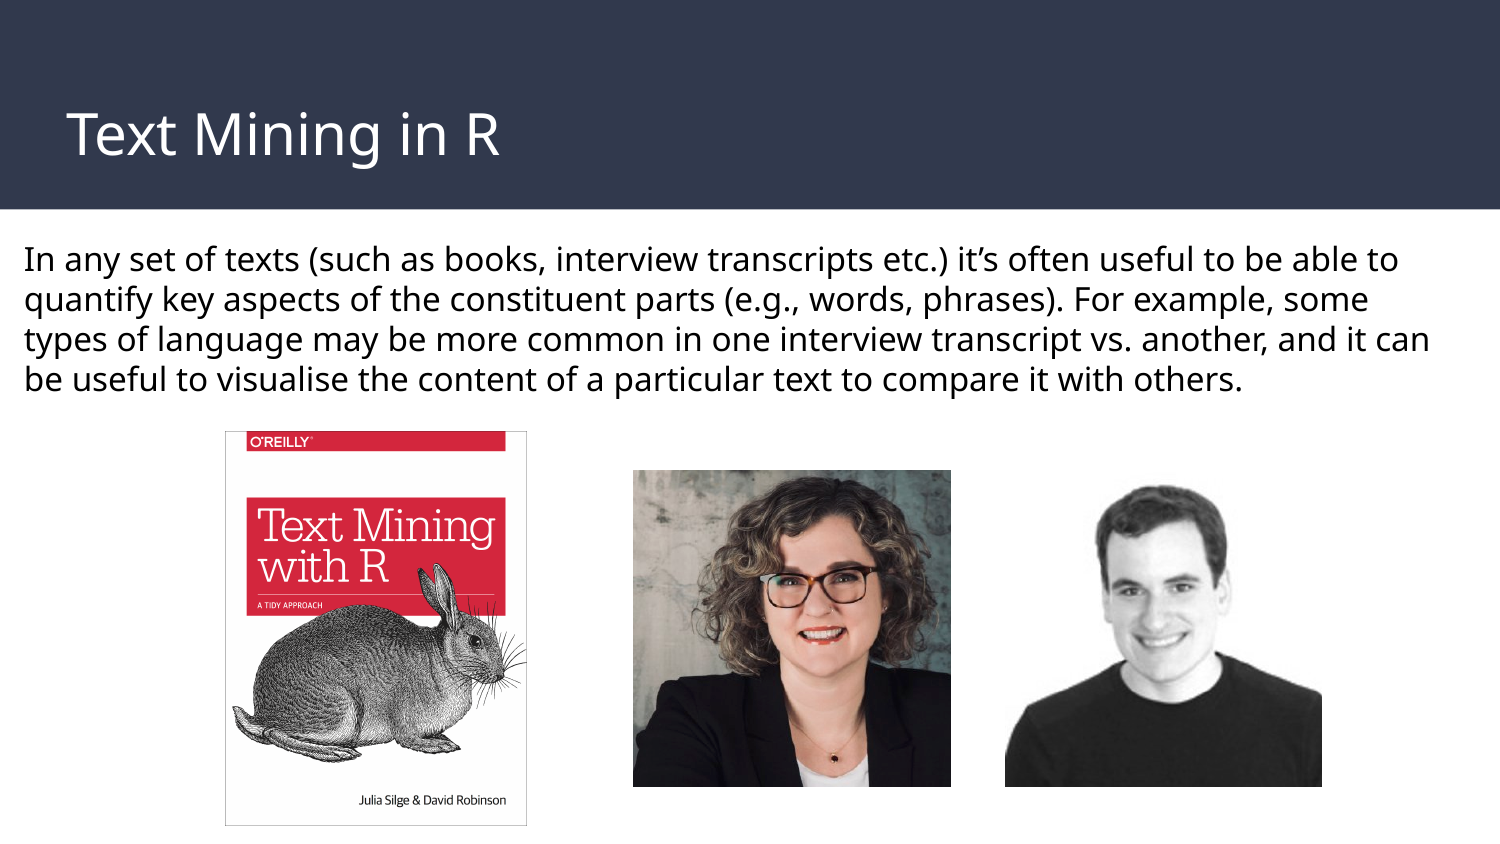

# Text Mining in R
In any set of texts (such as books, interview transcripts etc.) it’s often useful to be able to quantify key aspects of the constituent parts (e.g., words, phrases). For example, some types of language may be more common in one interview transcript vs. another, and it can be useful to visualise the content of a particular text to compare it with others.